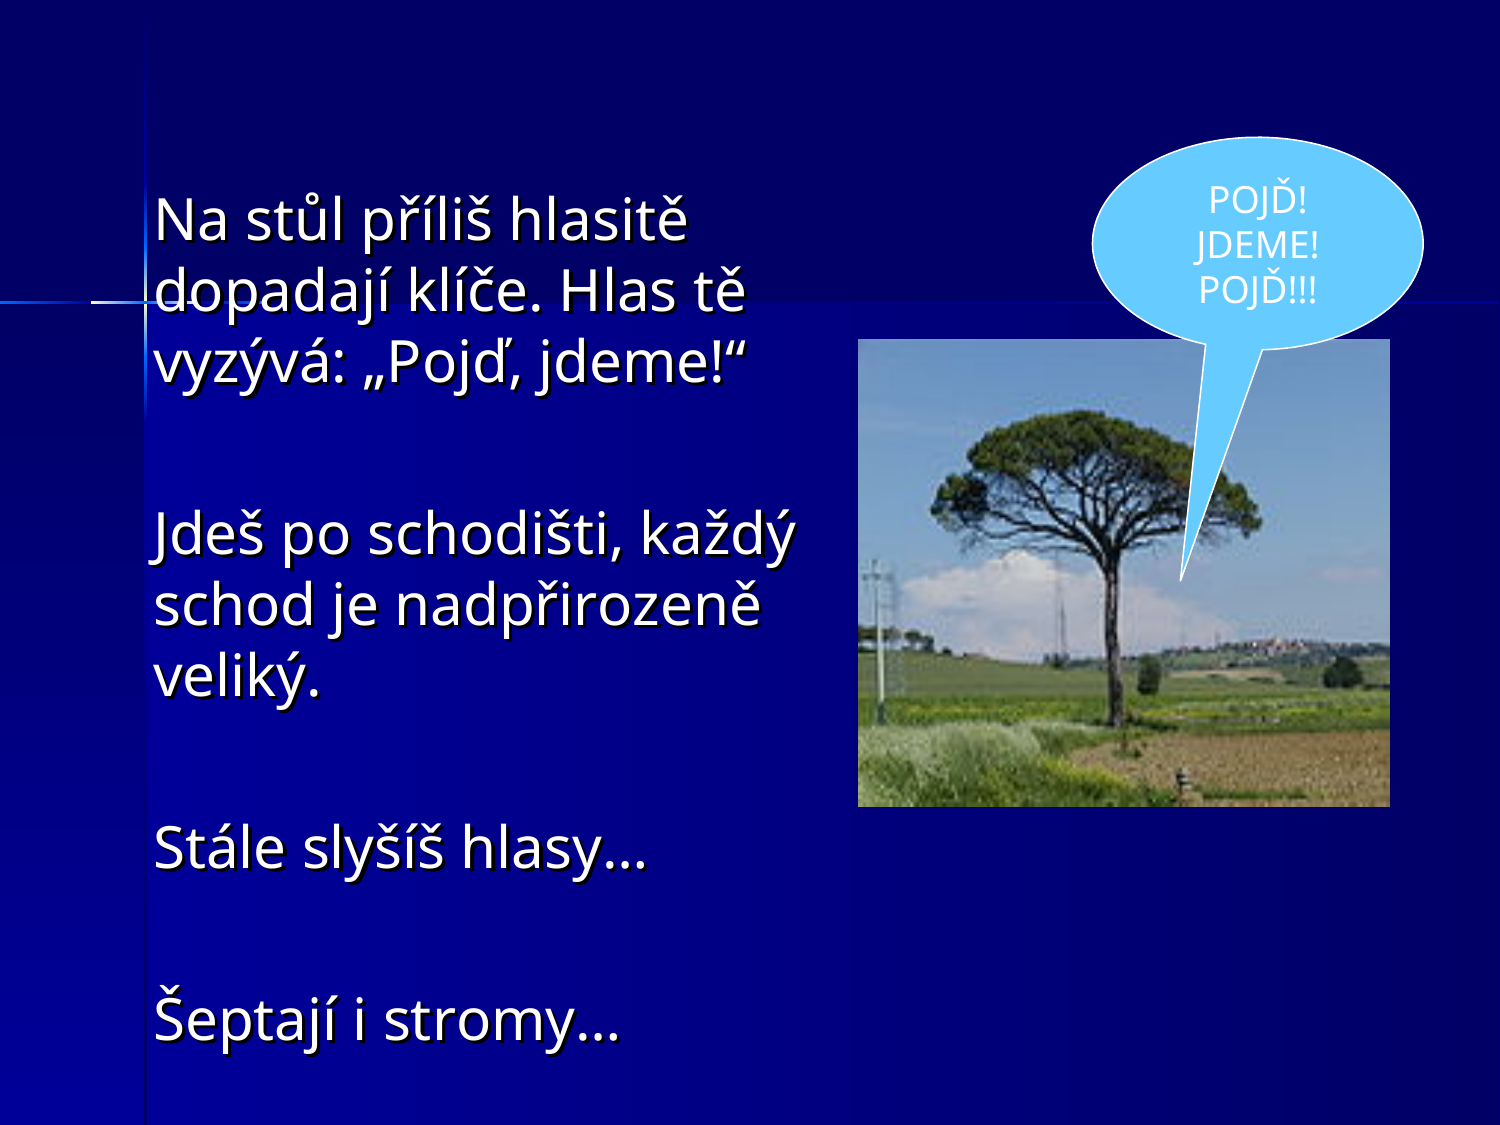

POJĎ!
JDEME!
POJĎ!!!
# Na stůl příliš hlasitě dopadají klíče. Hlas tě vyzývá: „Pojď, jdeme!“
	Jdeš po schodišti, každý schod je nadpřirozeně veliký.
	Stále slyšíš hlasy…
 	Šeptají i stromy…